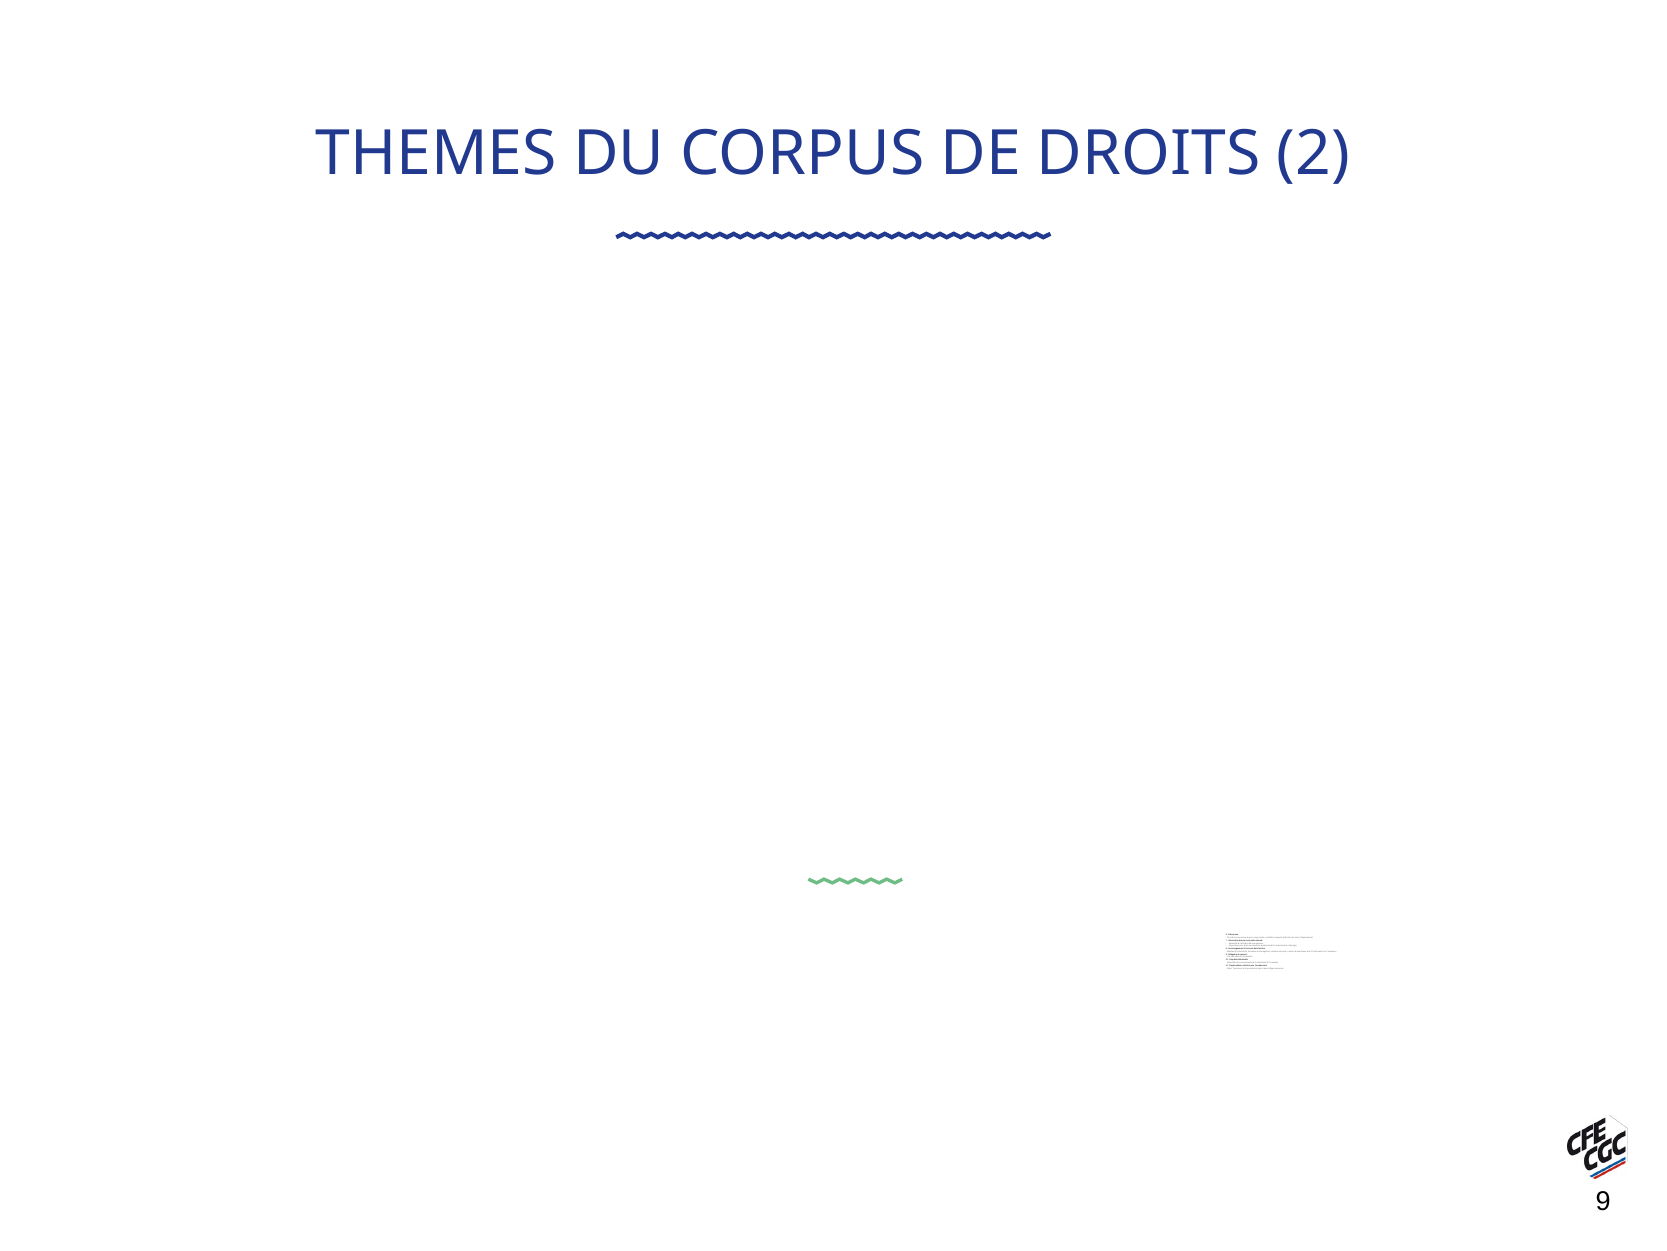

# THEMES DU CORPUS DE DROITS (2)
6 : Prévoyance
- Priorité à la couverture du gros risque: décès, invalidité, incapacité (Attention à la notion ‘d’équivalence’)
7 : Sécurisation des parcours professionnels
Nécessité de l’entretien des compétences
Dispositions pour aider aux transitions professionnelles (indemnisation chômage)
8 : Accompagnement à l’exercice de la fonction
- Maintien de la technicité, formation au management, réunions entre pairs, impact du numérique, droit à l’information sur l’entreprise
9 : Délégation de pouvoirs
- Formalisation et contreparties
10 : Propriété intellectuelle
- Dispositifs de reconnaissance de la contribution à l’innovation
11 : Représentation collective pour l’encadrement
- Eviter ‘l’exclusion’ de trop nombreux cadres des collèges électoraux